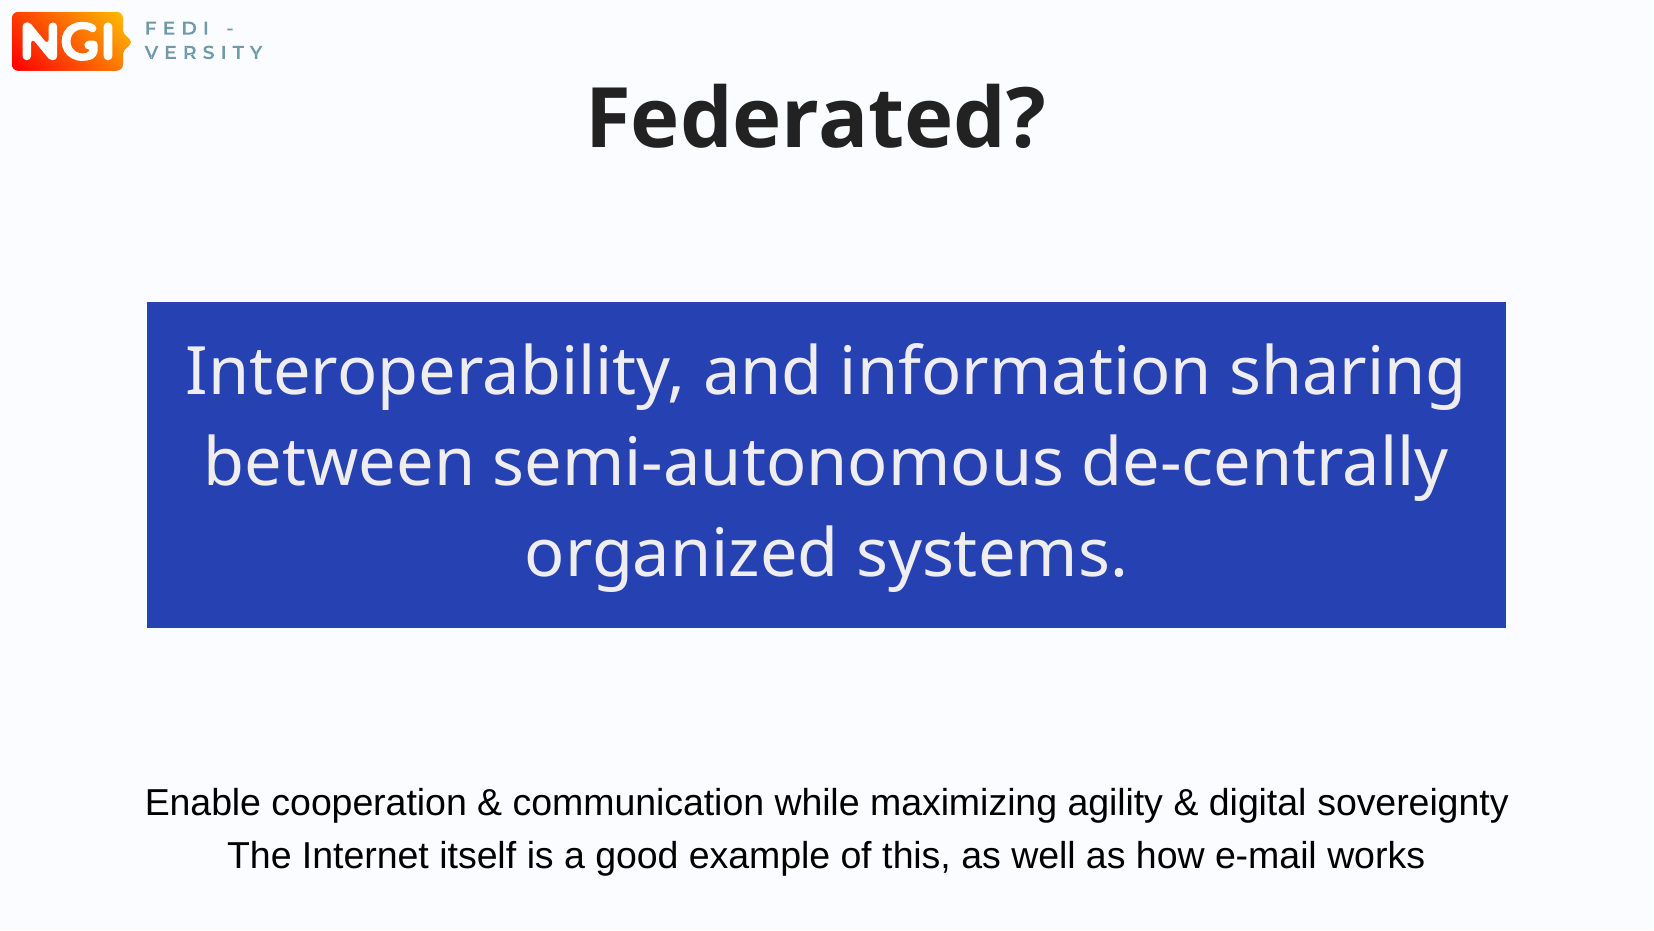

# Federated?
Interoperability, and information sharing between semi-autonomous de-centrally organized systems.
Enable cooperation & communication while maximizing agility & digital sovereignty
The Internet itself is a good example of this, as well as how e-mail works